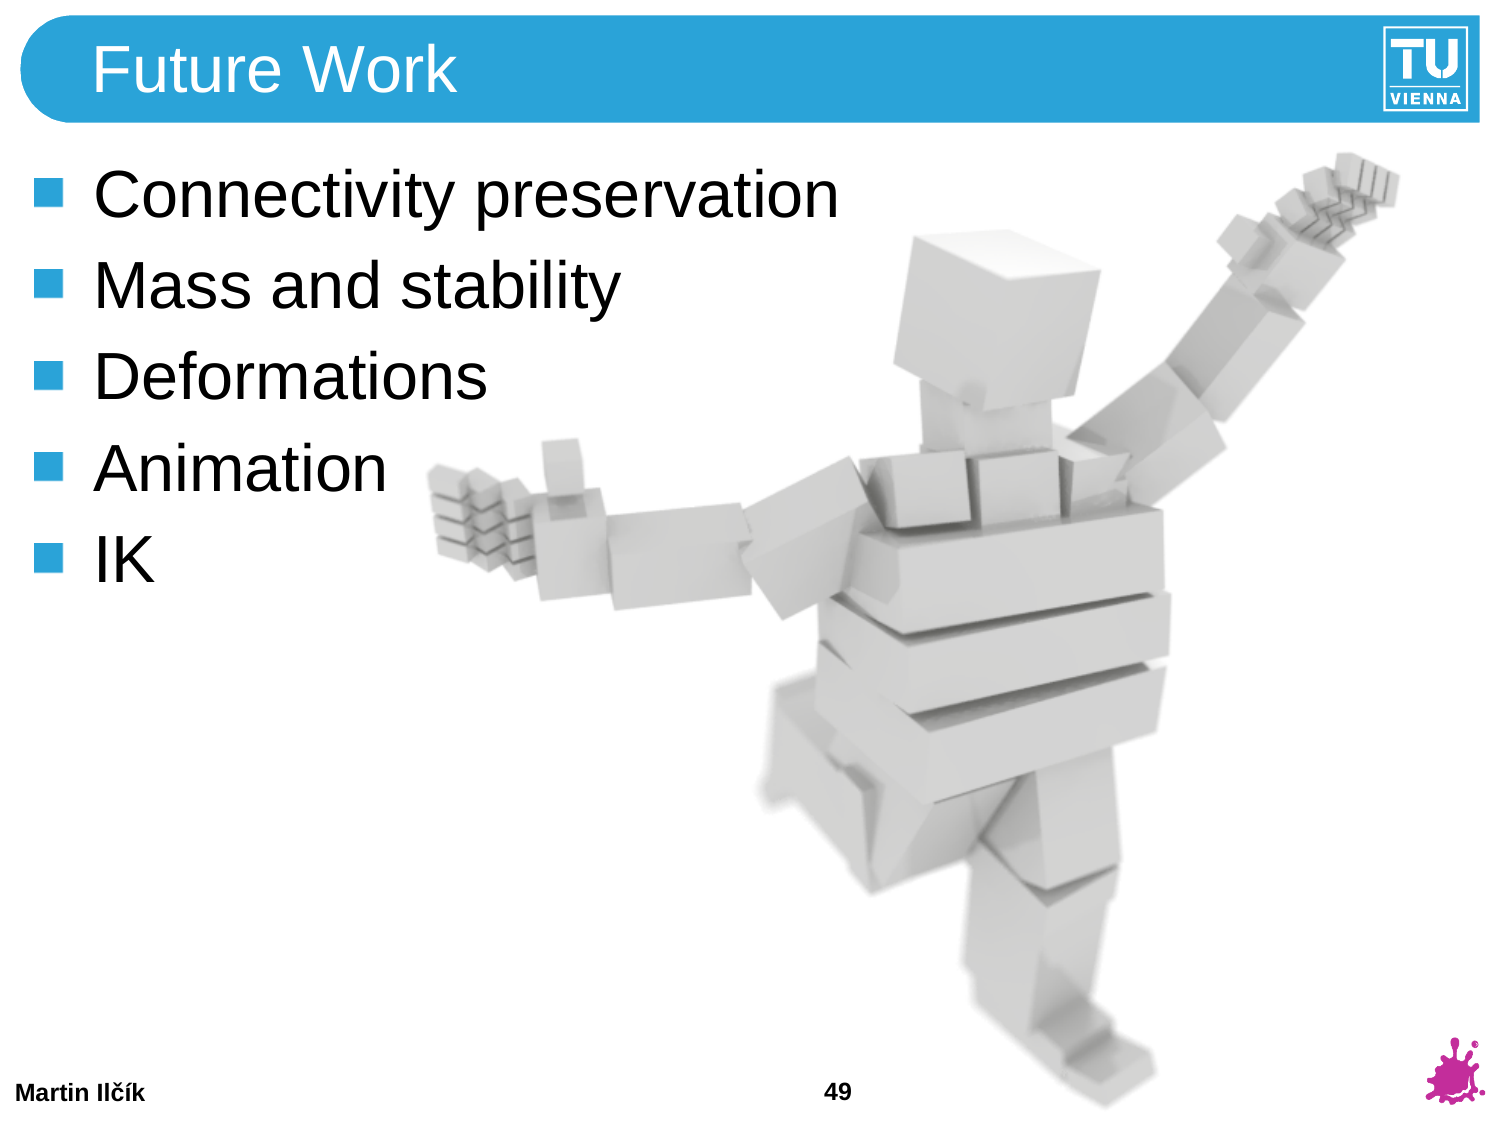

# Future Work
Connectivity preservation
Mass and stability
Deformations
Animation
IK
Martin Ilčík